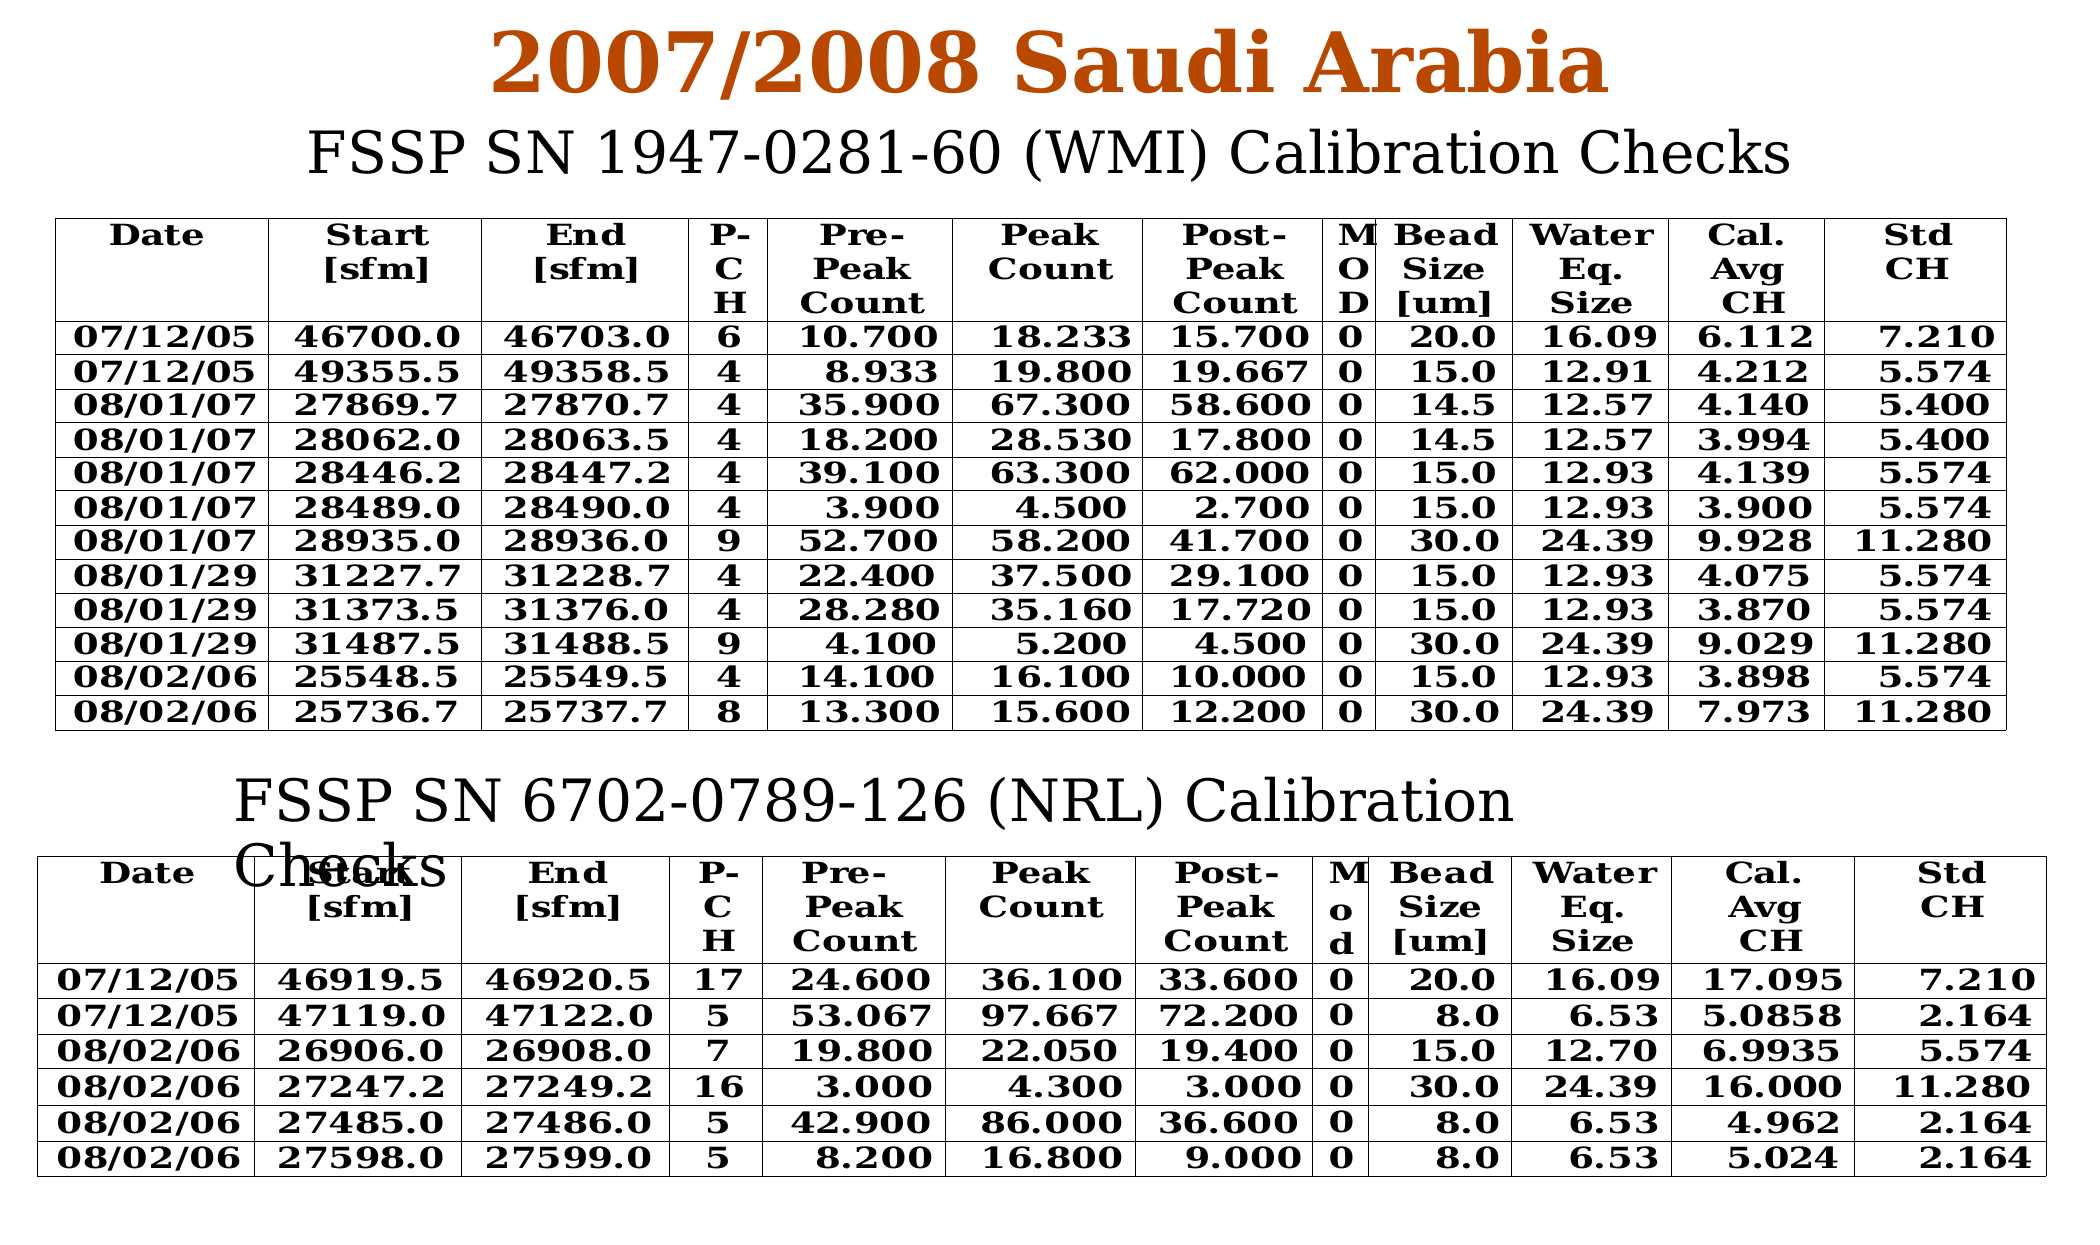

2007/2008 Saudi Arabia
FSSP SN 1947-0281-60 (WMI) Calibration Checks
FSSP SN 6702-0789-126 (NRL) Calibration Checks